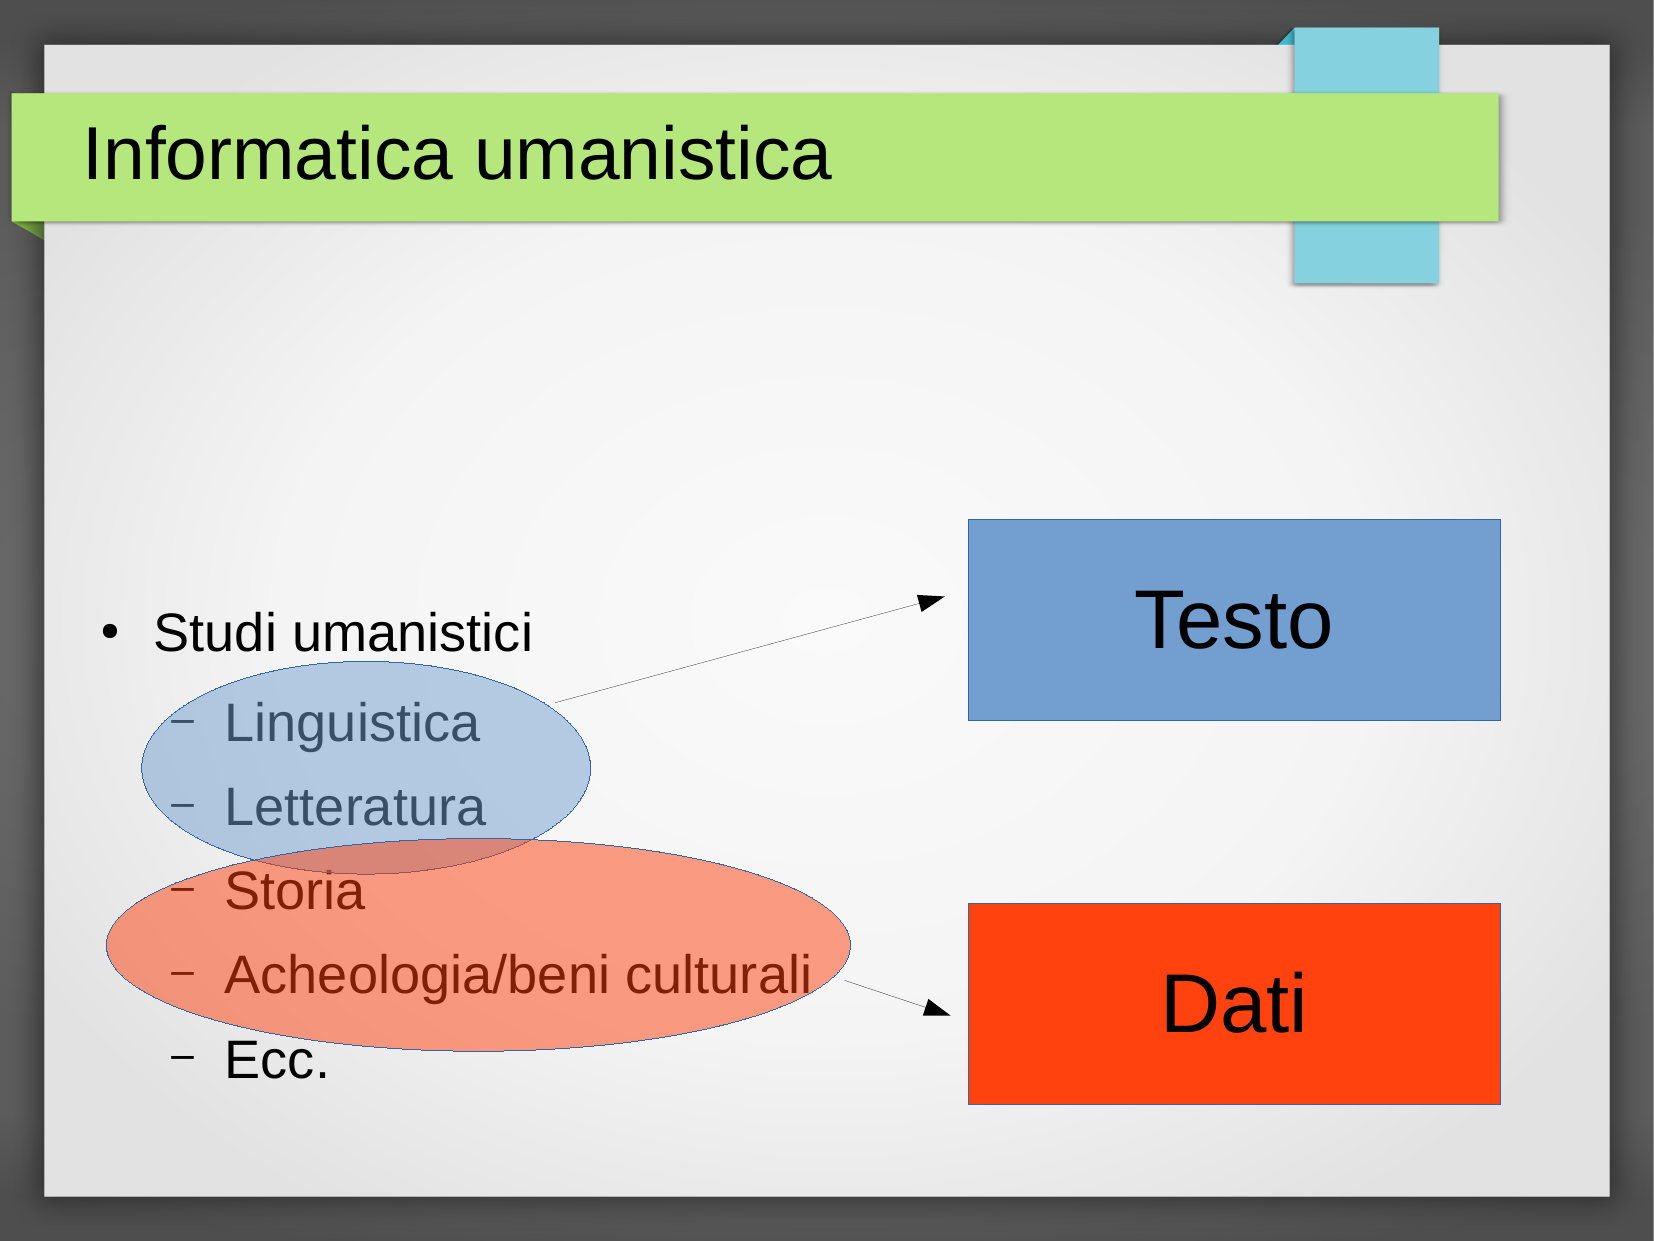

# Informatica umanistica
Testo
Studi umanistici
Linguistica
Letteratura
Storia
Acheologia/beni culturali
Ecc.
Dati